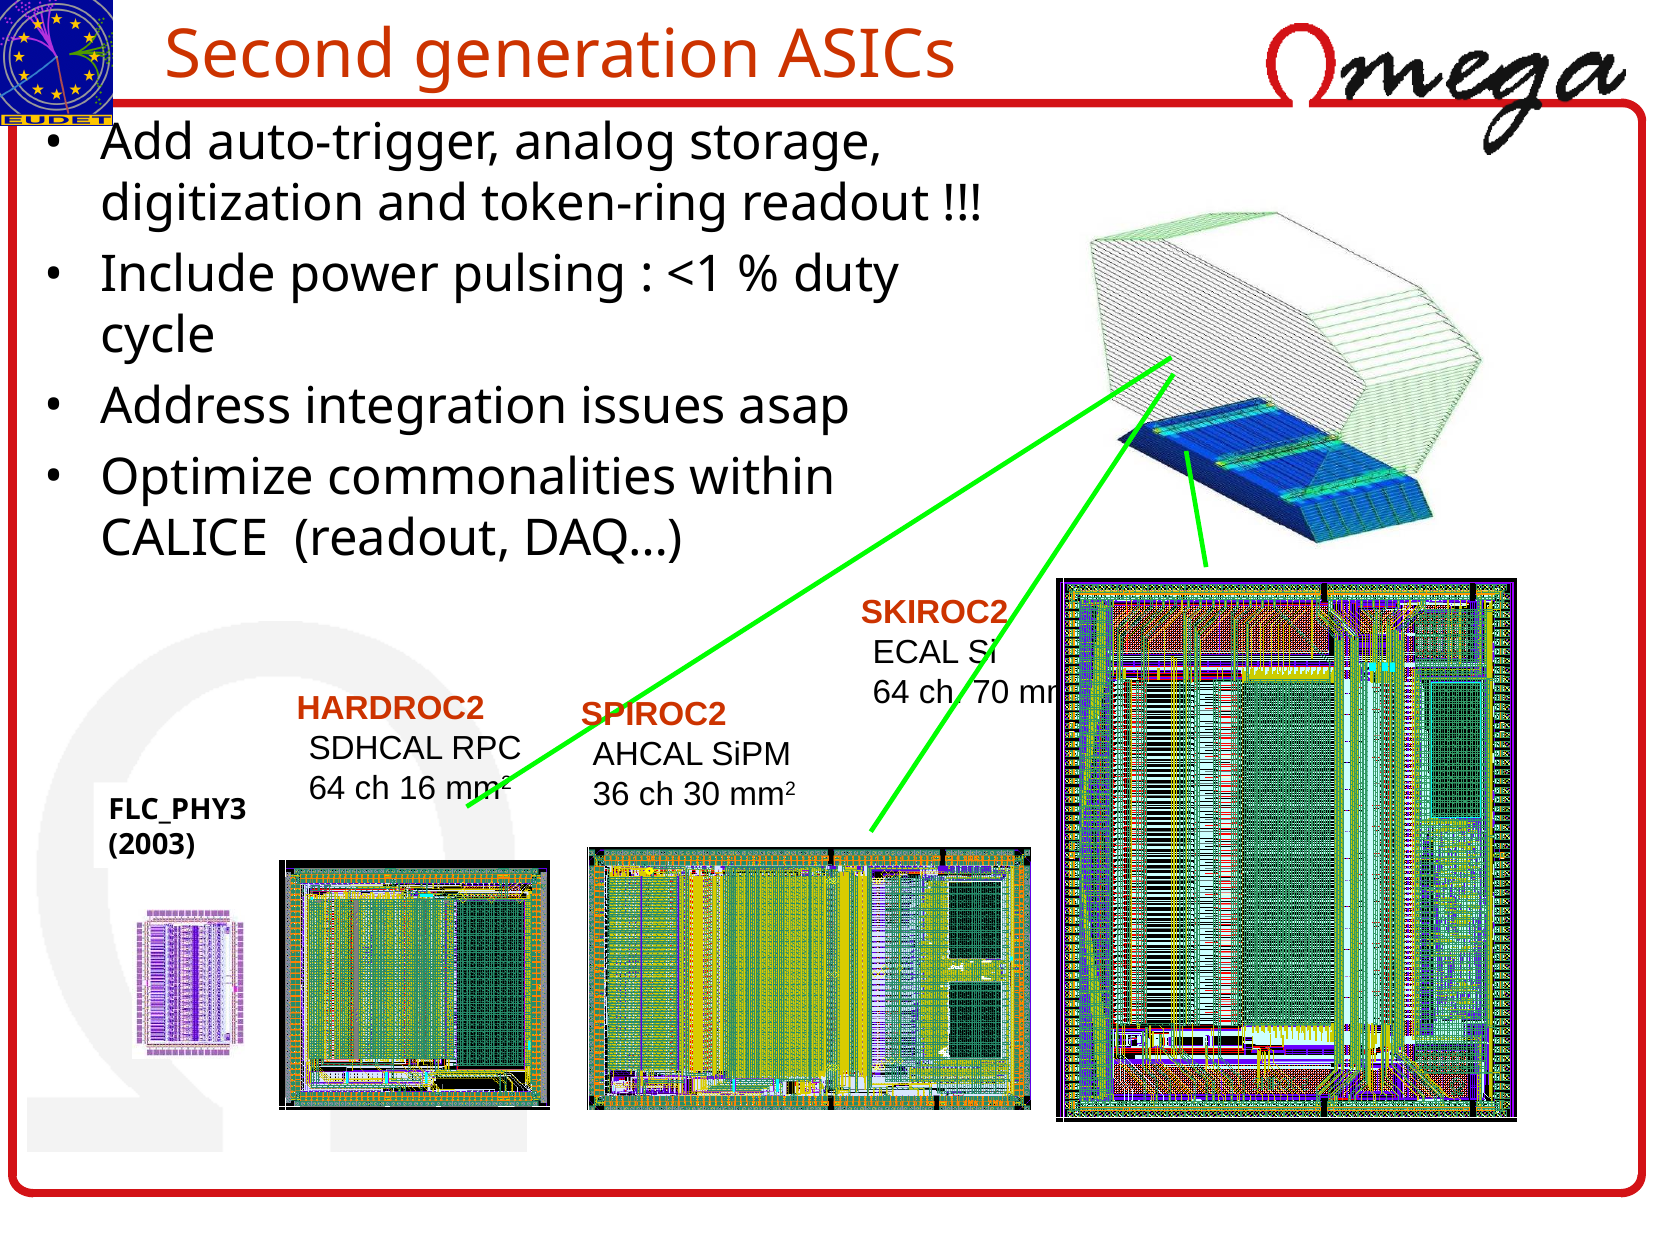

# Second generation ASICs
Add auto-trigger, analog storage, digitization and token-ring readout !!!
Include power pulsing : <1 % duty cycle
Address integration issues asap
Optimize commonalities within CALICE (readout, DAQ…)
SPIROC
Analog HCAL
(SiPM)
36 ch. 32mm²
June 07
SKIROC2
ECAL Si
64 ch. 70 mm2
HARDROC2
SDHCAL RPC
64 ch 16 mm2
SPIROC2
AHCAL SiPM
36 ch 30 mm2
FLC_PHY3
(2003)